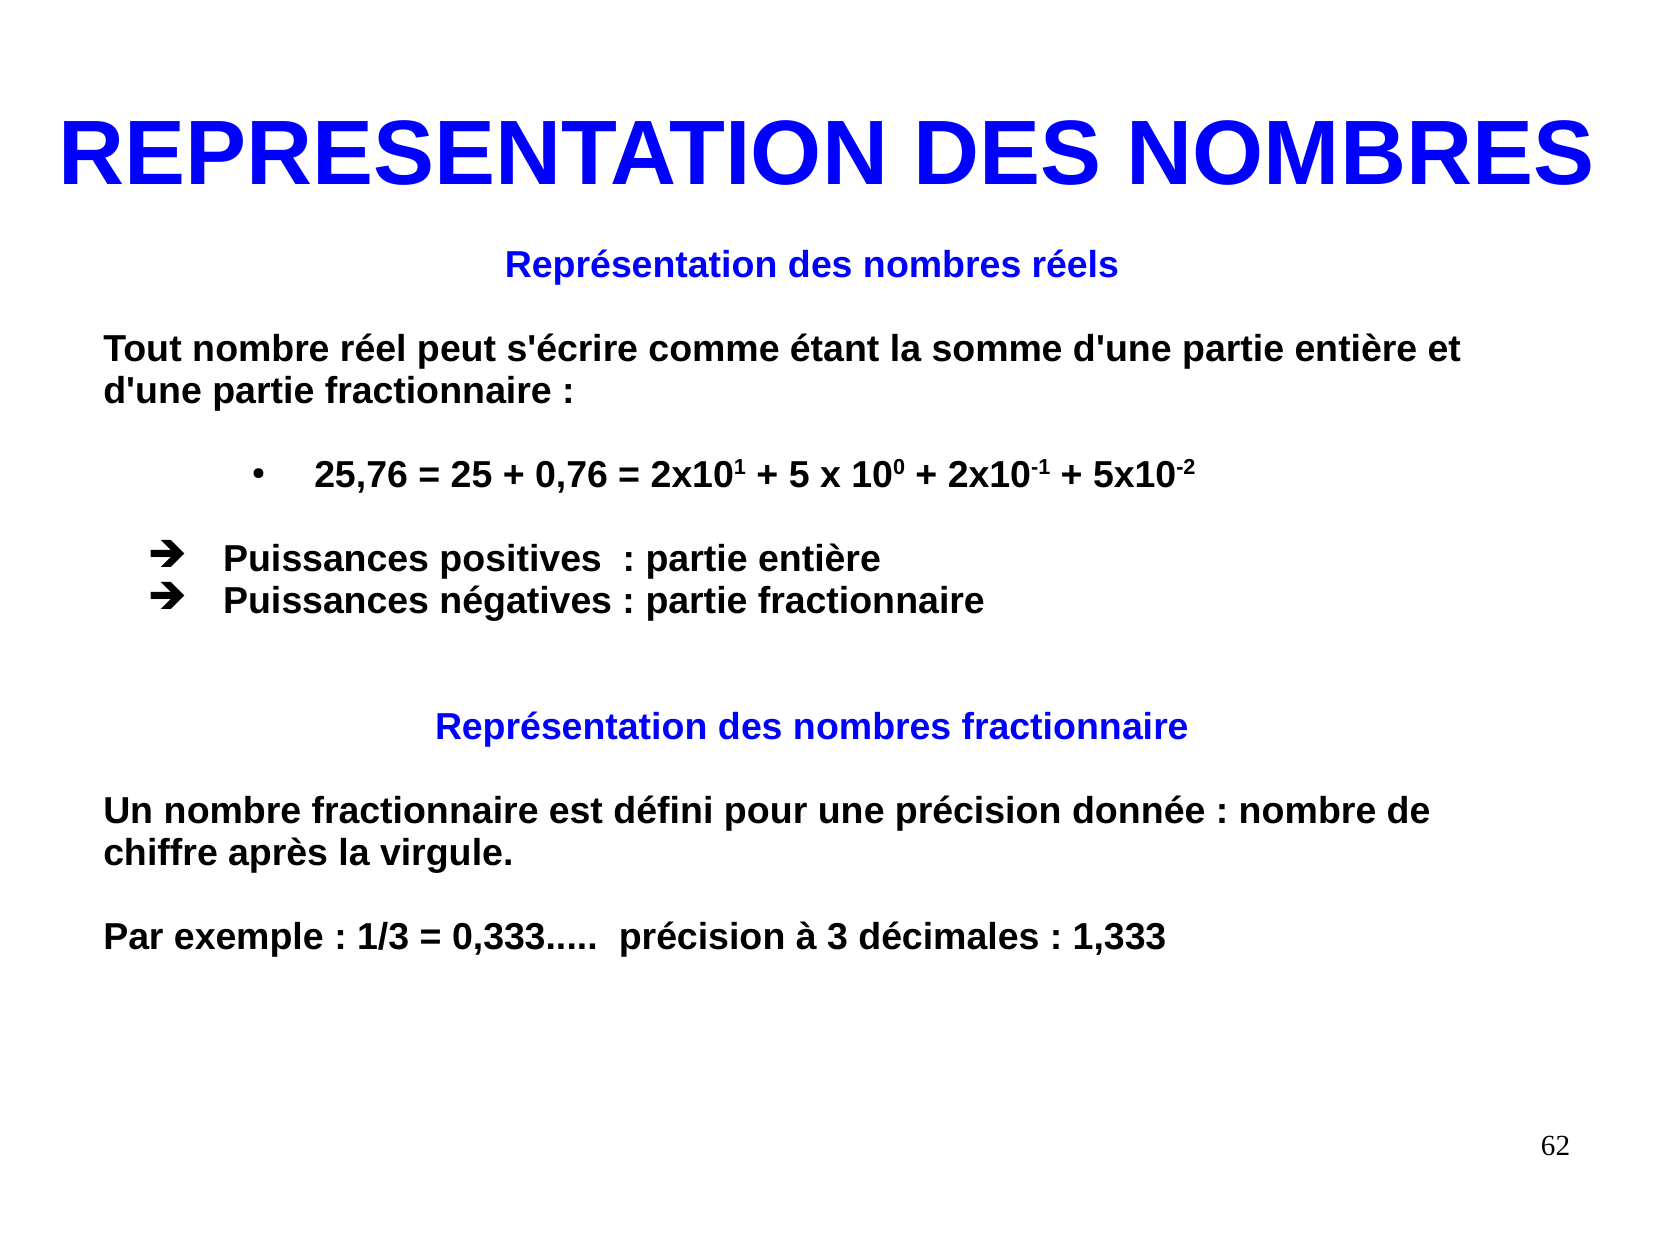

# REPRESENTATION DES NOMBRES
Représentation des nombres réels
Tout nombre réel peut s'écrire comme étant la somme d'une partie entière et d'une partie fractionnaire :
25,76 = 25 + 0,76 = 2x101 + 5 x 100 + 2x10-1 + 5x10-2
Puissances positives  : partie entière
Puissances négatives : partie fractionnaire
Représentation des nombres fractionnaire
Un nombre fractionnaire est défini pour une précision donnée : nombre de chiffre après la virgule.
Par exemple : 1/3 = 0,333..... précision à 3 décimales : 1,333
62